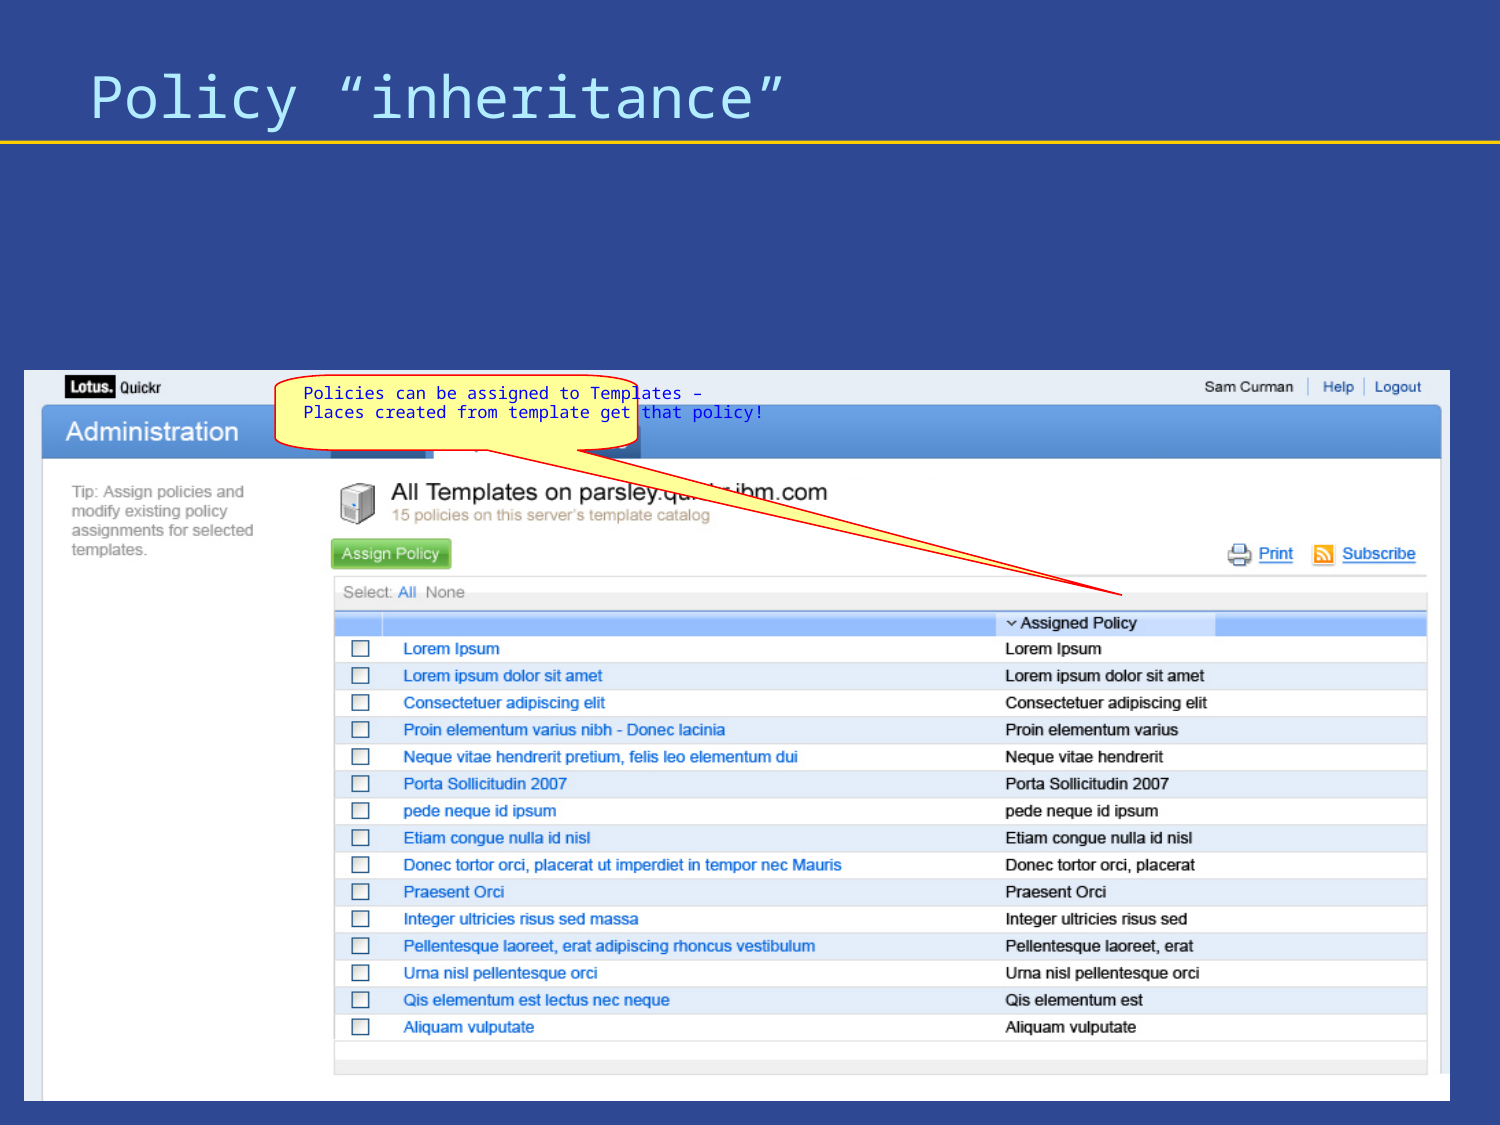

# Policy “inheritance”
Policies can be assigned to Templates –
Places created from template get that policy!